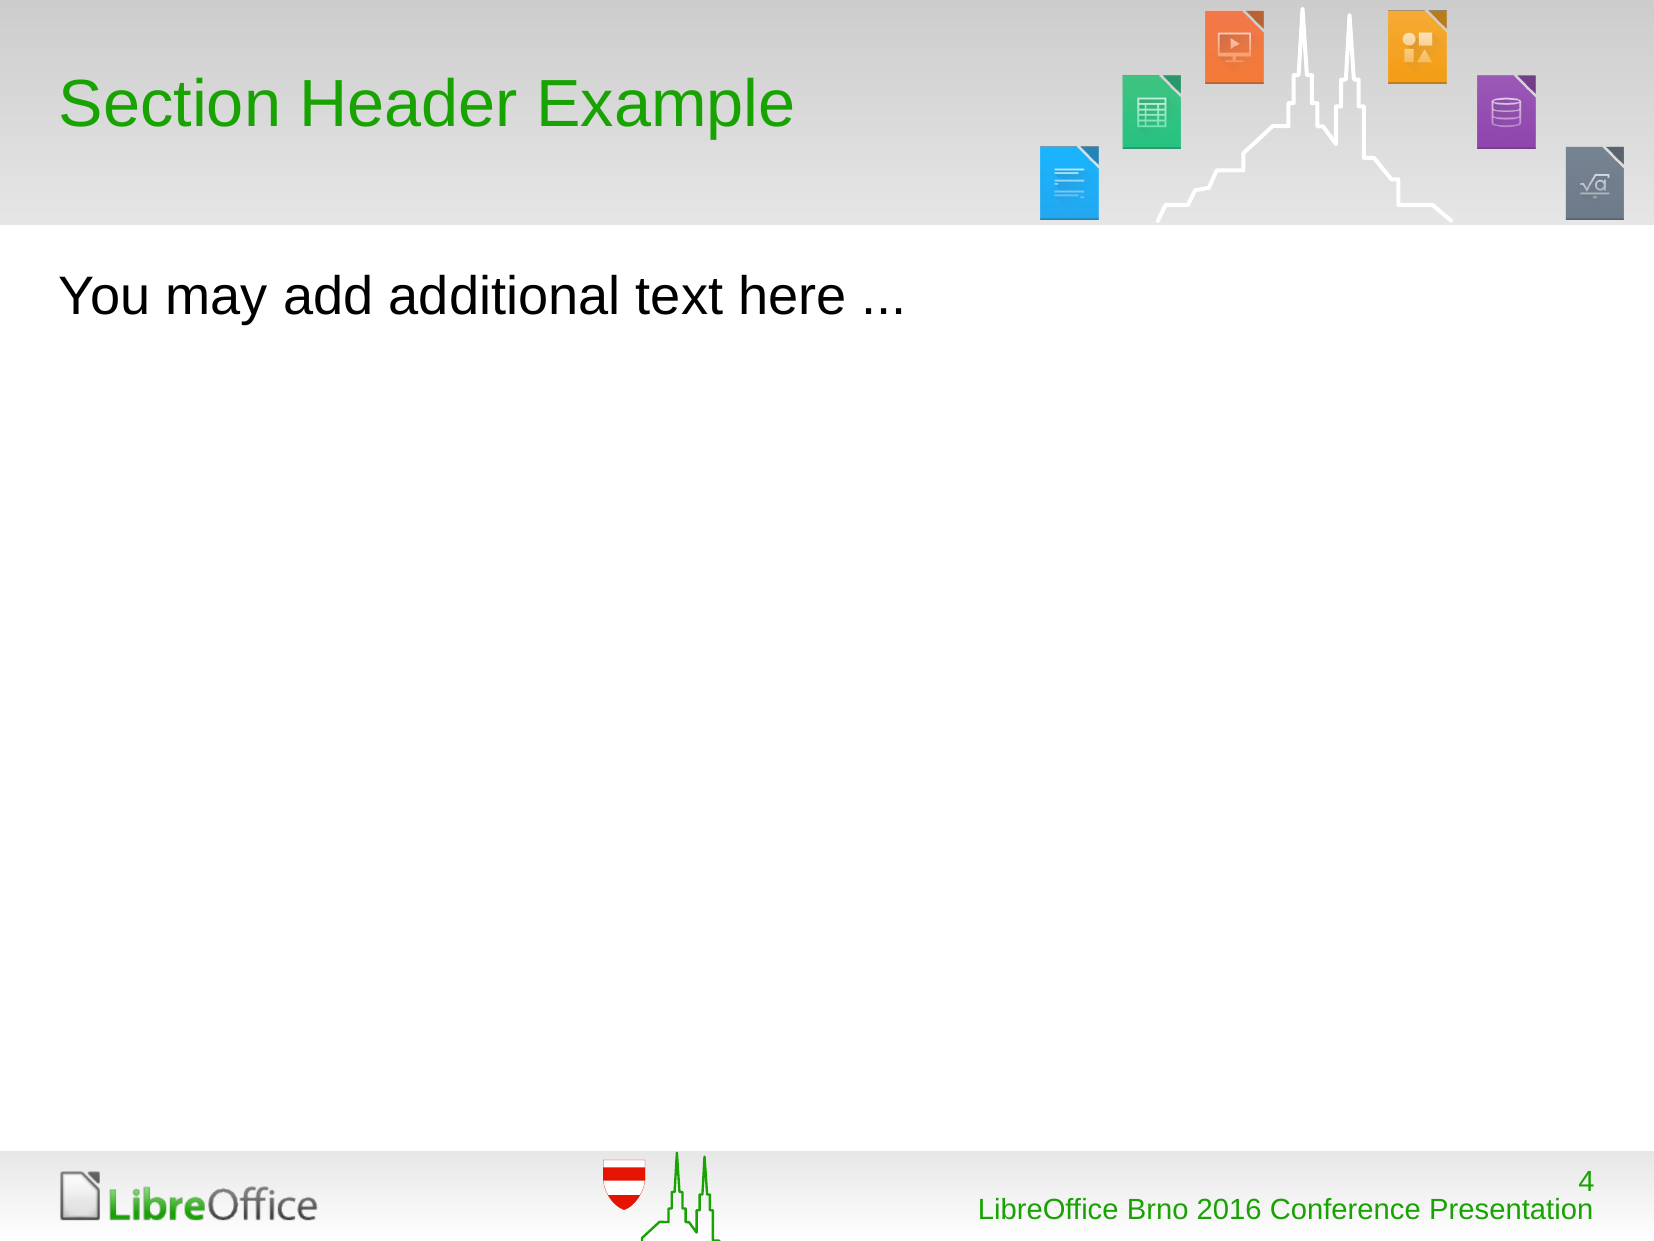

# Section Header Example
You may add additional text here ...
4
LibreOffice Brno 2016 Conference Presentation